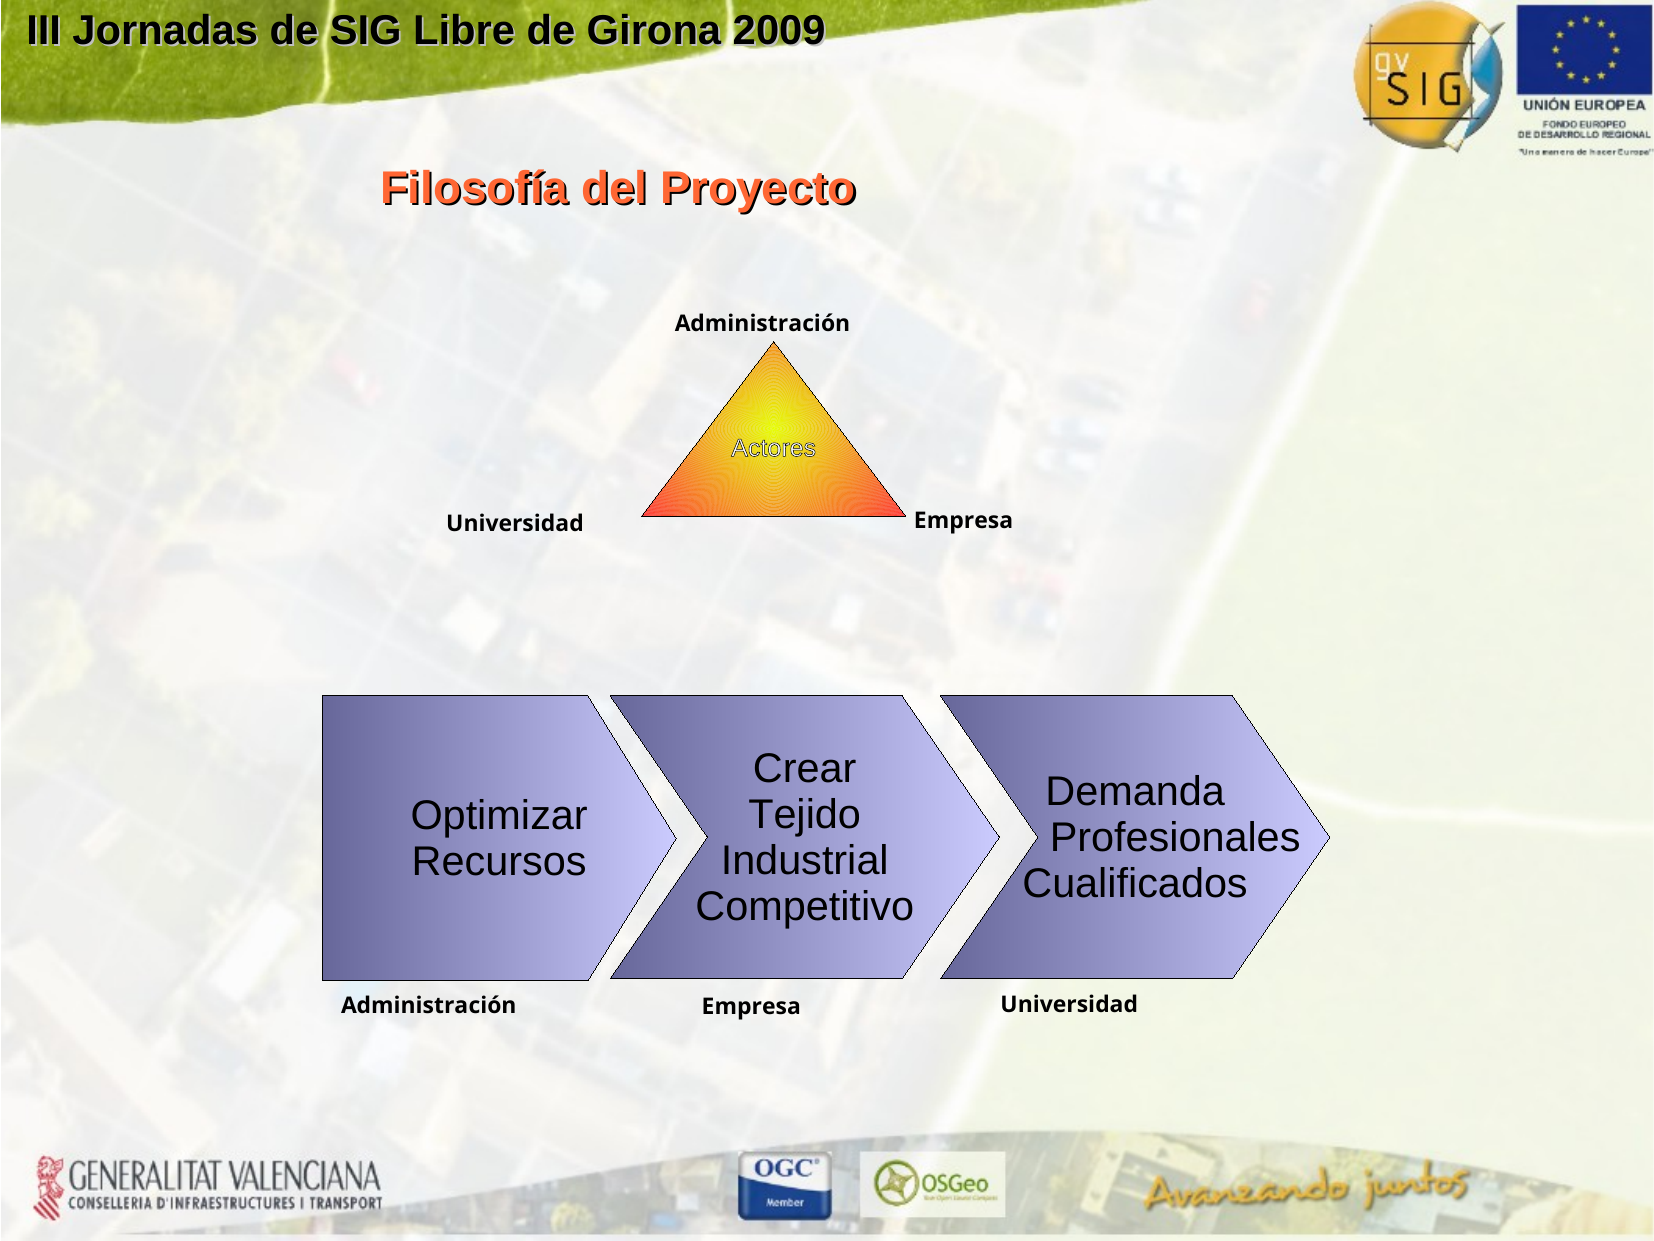

#
Filosofía del Proyecto
Administración
Actores
Empresa
Universidad
Optimizar
Recursos
Crear
Tejido
Industrial
Competitivo
Demanda
 Profesionales
Cualificados
Universidad
Administración
Empresa